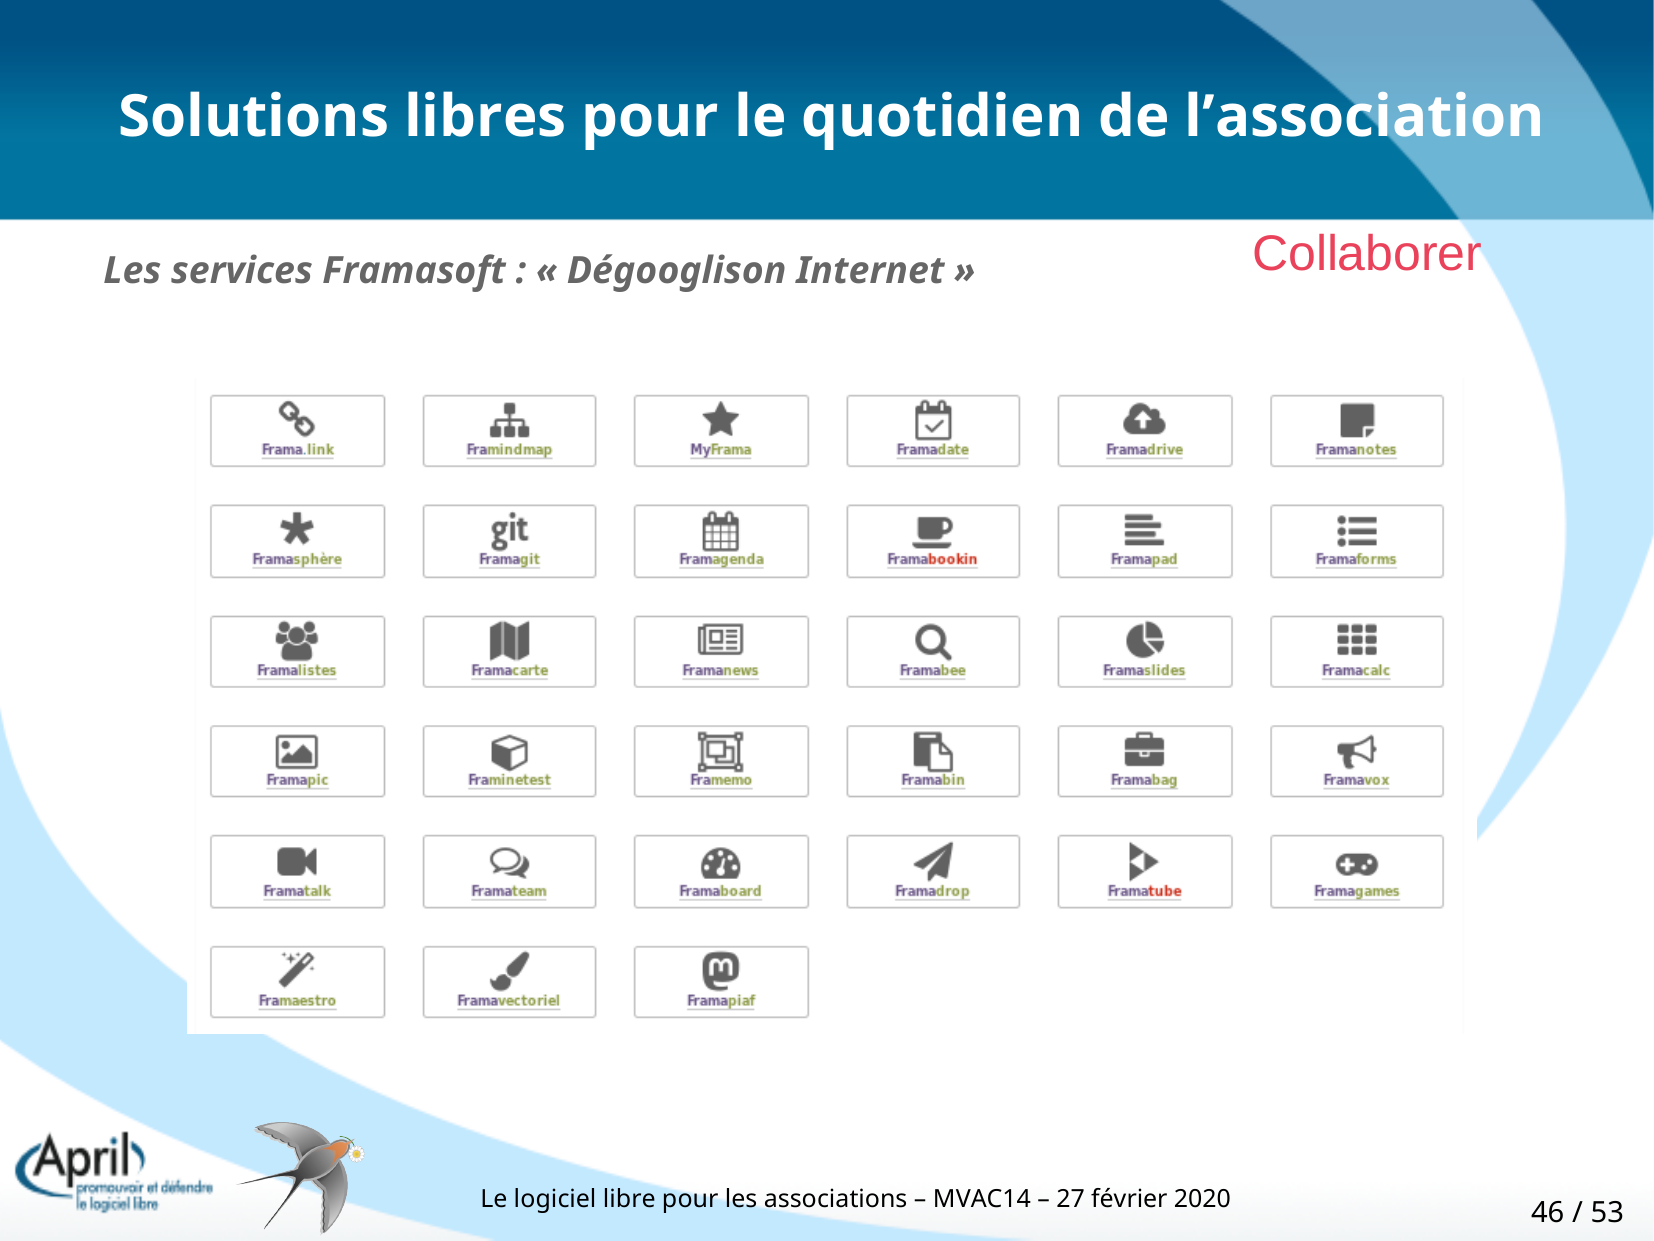

Solutions libres pour le quotidien de l’association
Collaborer
Les services Framasoft : « Dégooglison Internet »
46
POSS 2018